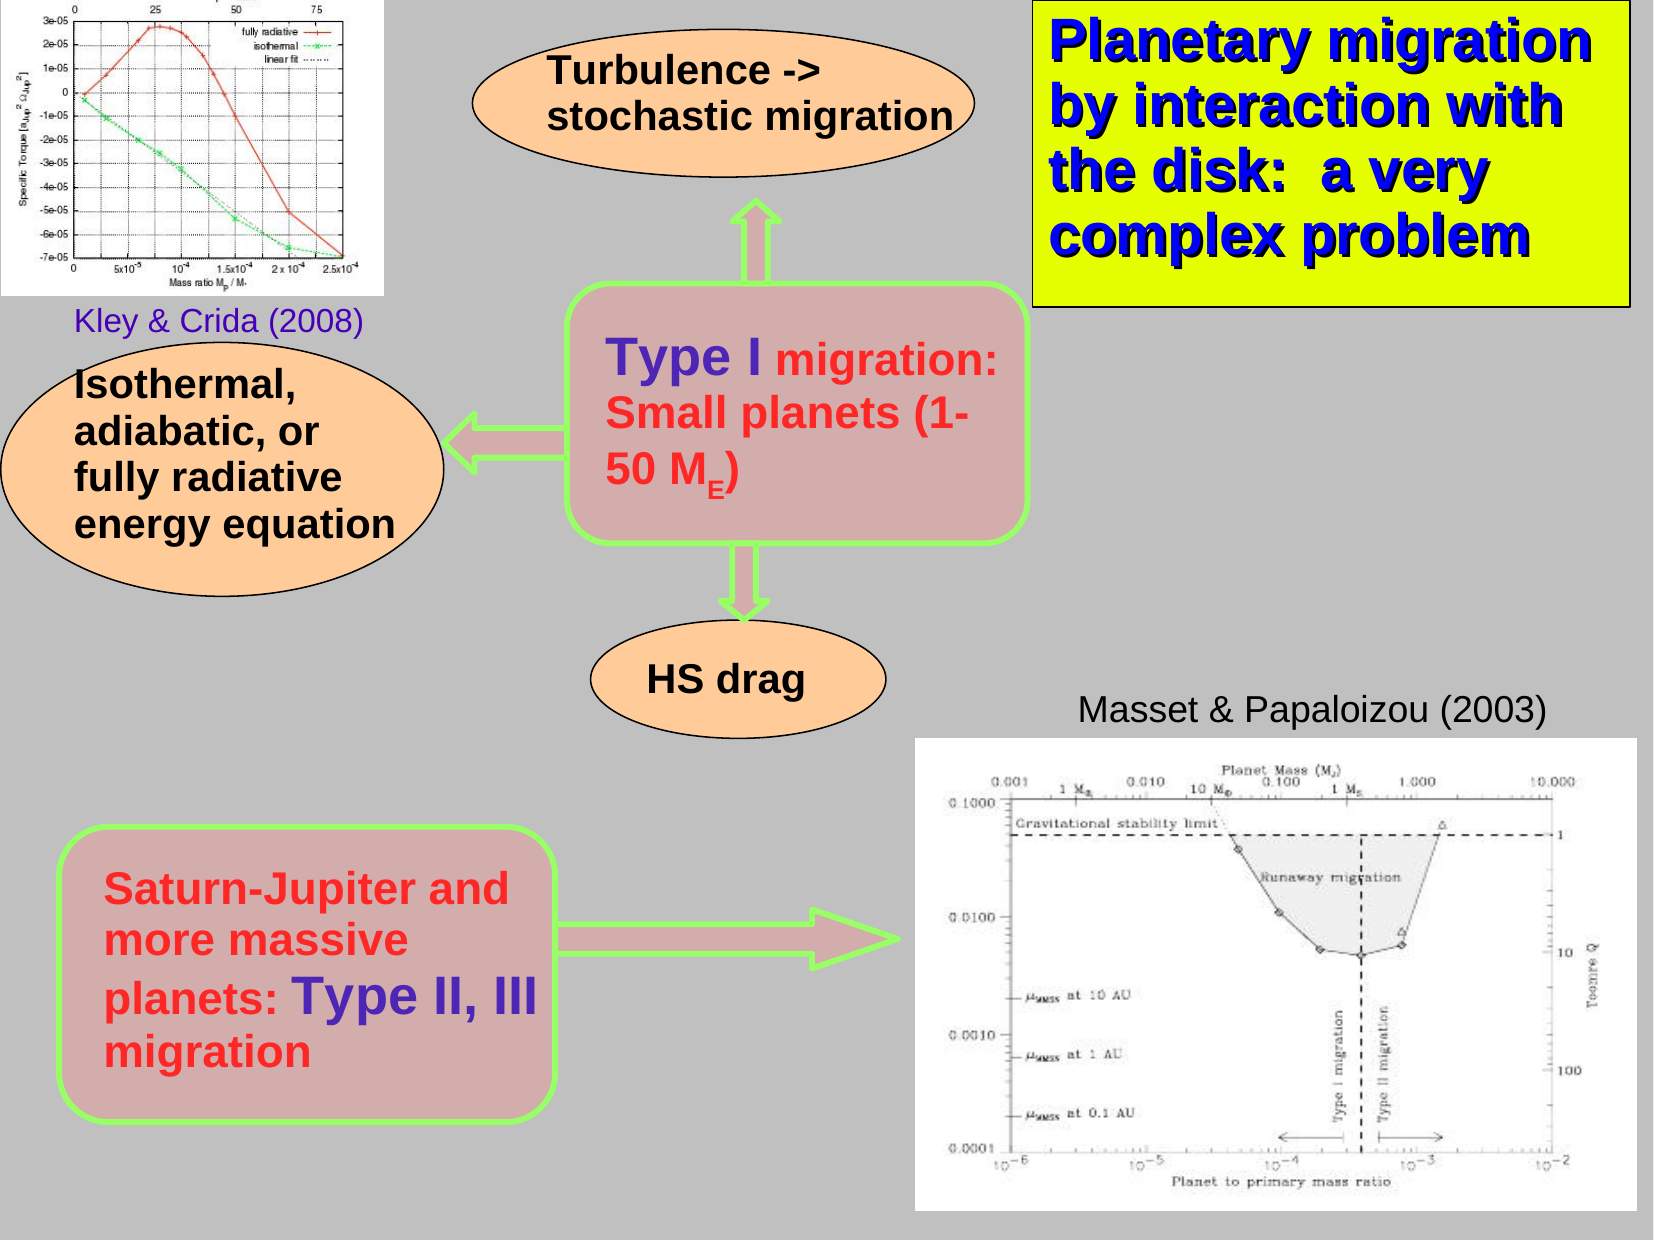

Planetary migration by interaction with the disk: a very complex problem
Turbulence -> stochastic migration
Kley & Crida (2008)‏
Type I migration: Small planets (1- 50 ME)
Isothermal, adiabatic, or fully radiative energy equation
 HS drag
Masset & Papaloizou (2003)‏
Saturn-Jupiter and more massive planets: Type II, III migration